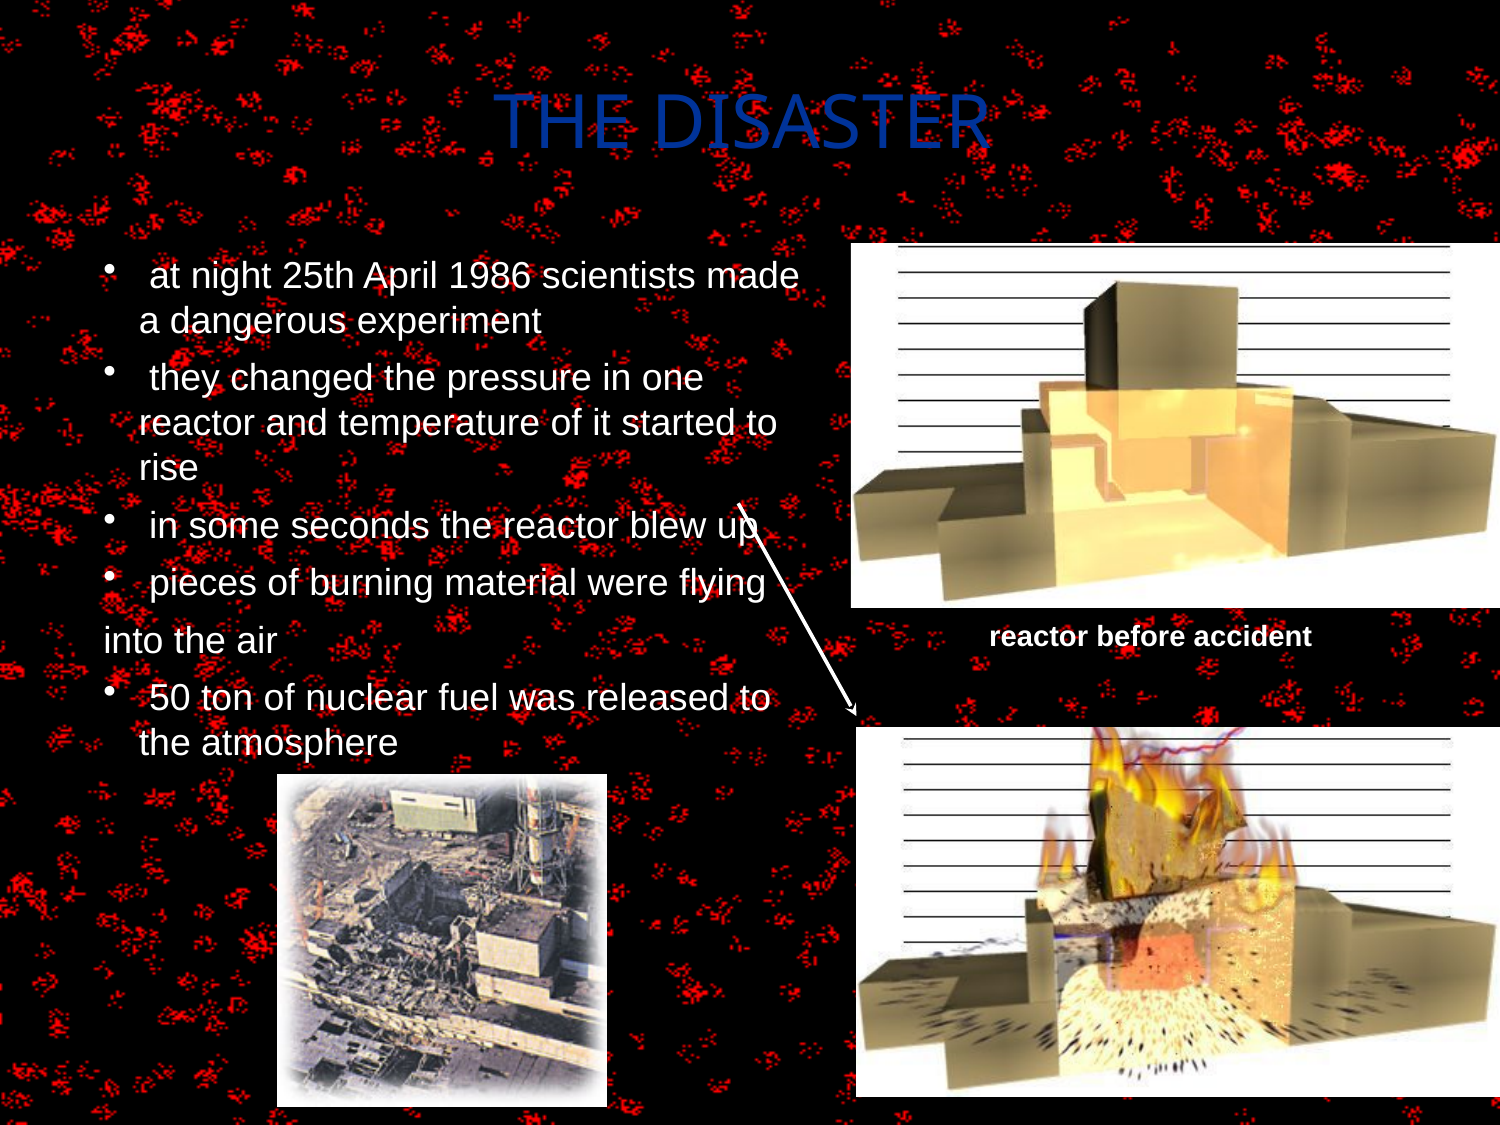

THE DISASTER
 at night 25th April 1986 scientists made a dangerous experiment
 they changed the pressure in one reactor and temperature of it started to rise
 in some seconds the reactor blew up
 pieces of burning material were flying
into the air
 50 ton of nuclear fuel was released to the atmosphere
reactor before accident